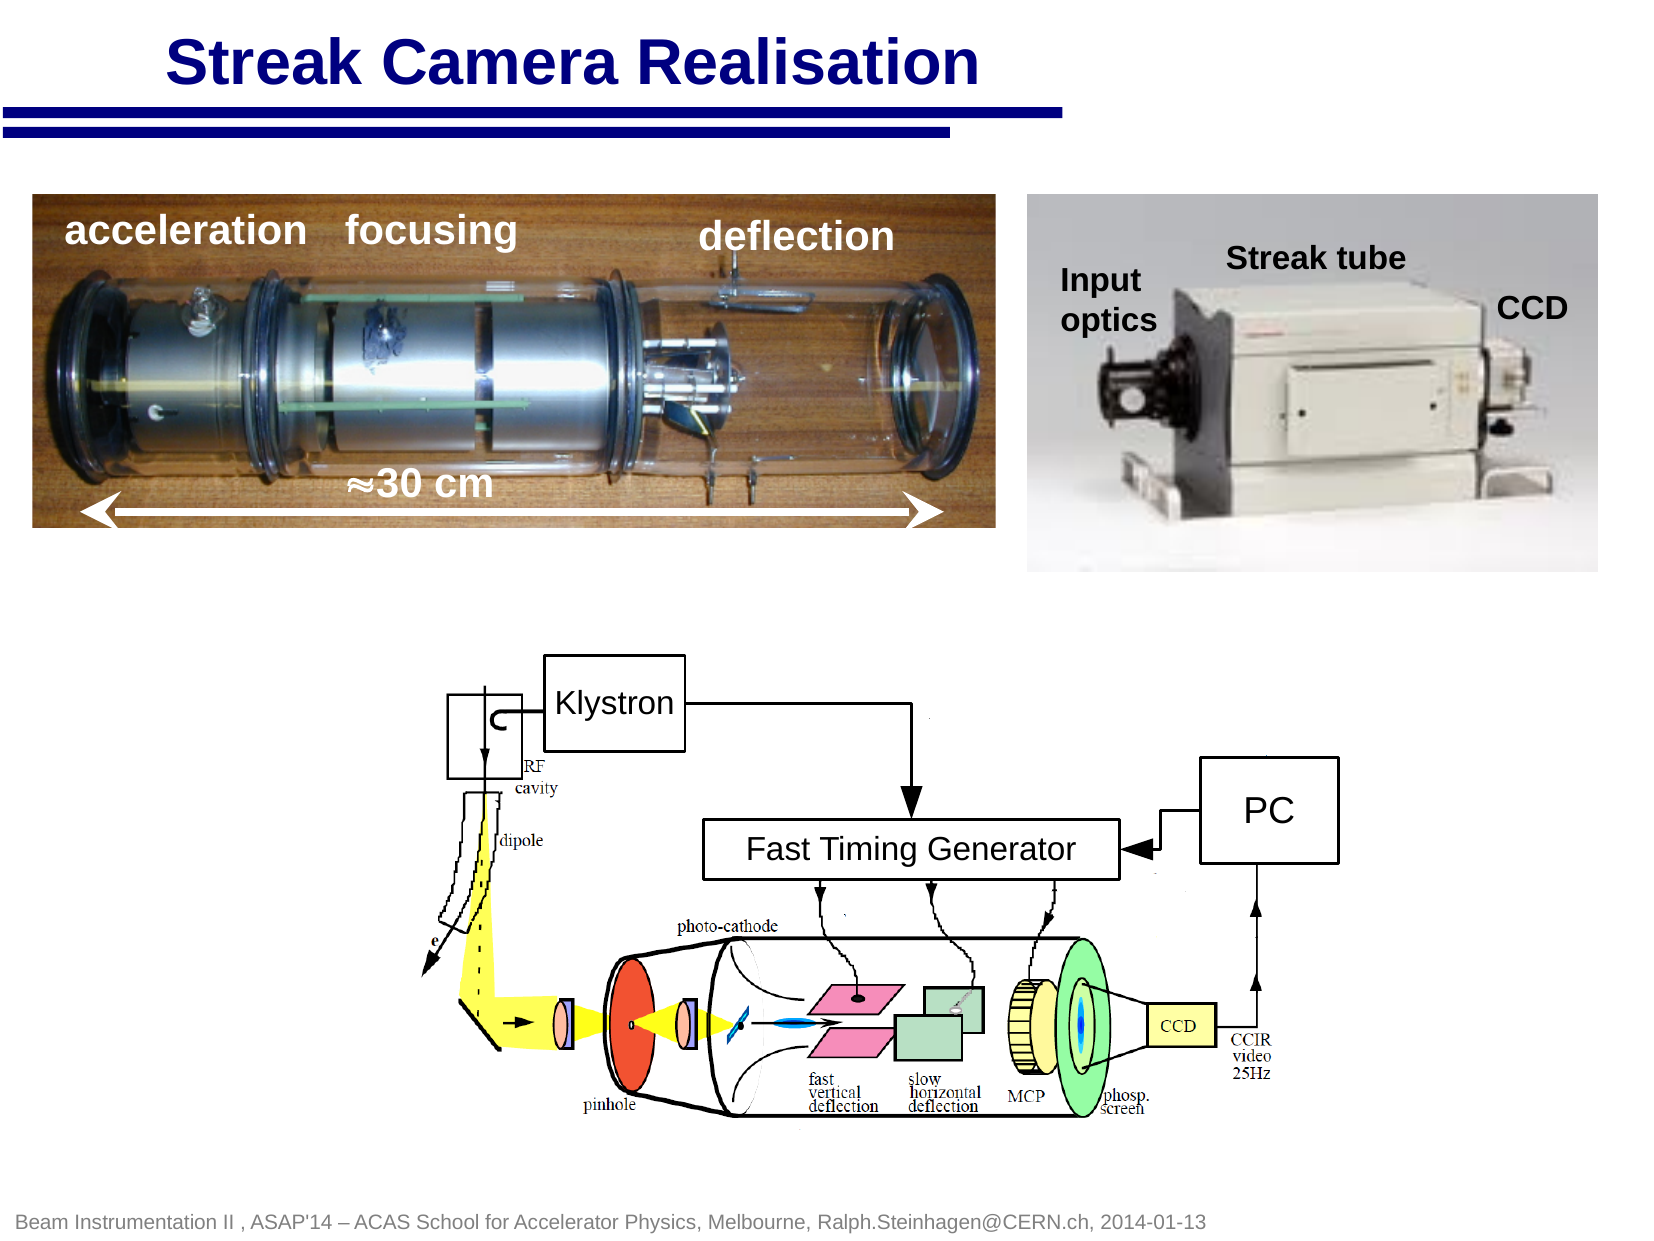

# Streak Camera Realisation
acceleration
focusing
deflection
30 cm
Streak tube
Input	optics
CCD
Klystron
PC
PC
Fast Timing Generator